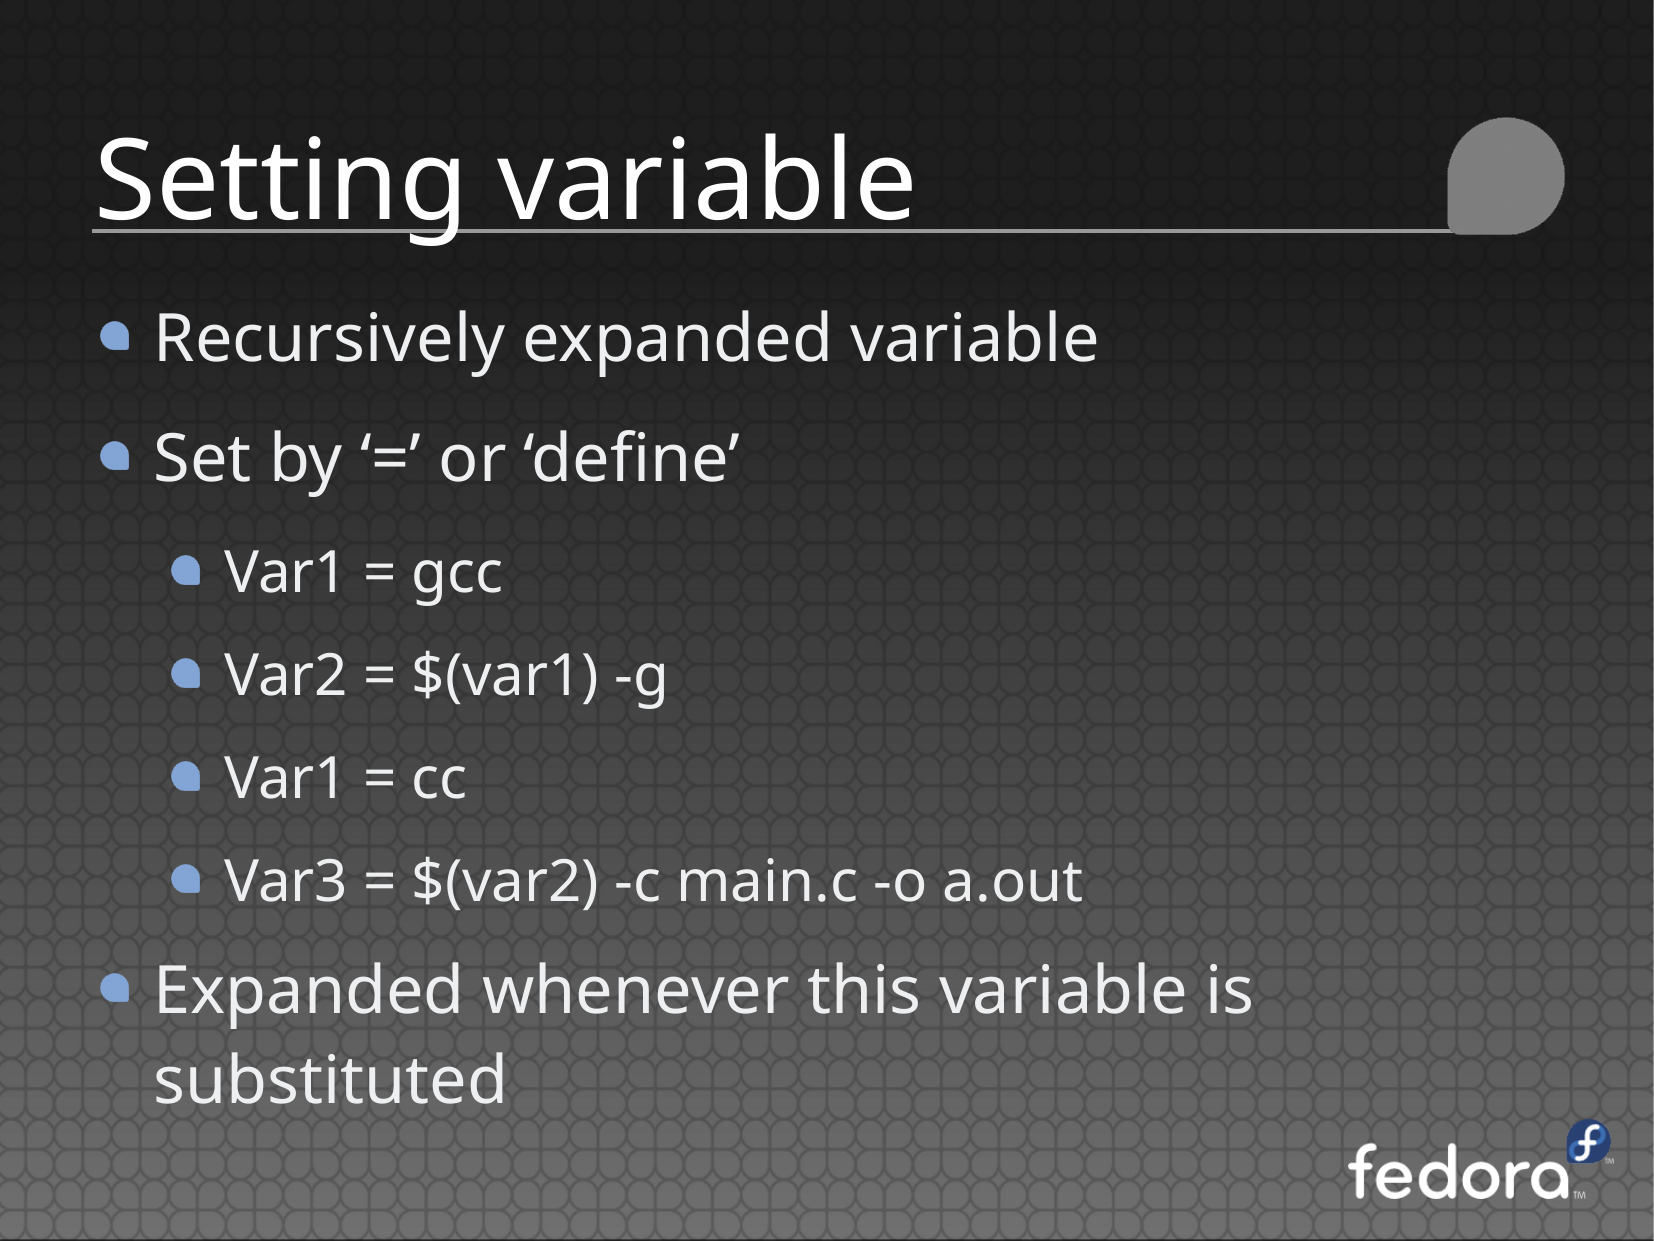

Setting variable
# Recursively expanded variable
Set by ‘=’ or ‘define’
Var1 = gcc
Var2 = $(var1) -g
Var1 = cc
Var3 = $(var2) -c main.c -o a.out
Expanded whenever this variable is substituted